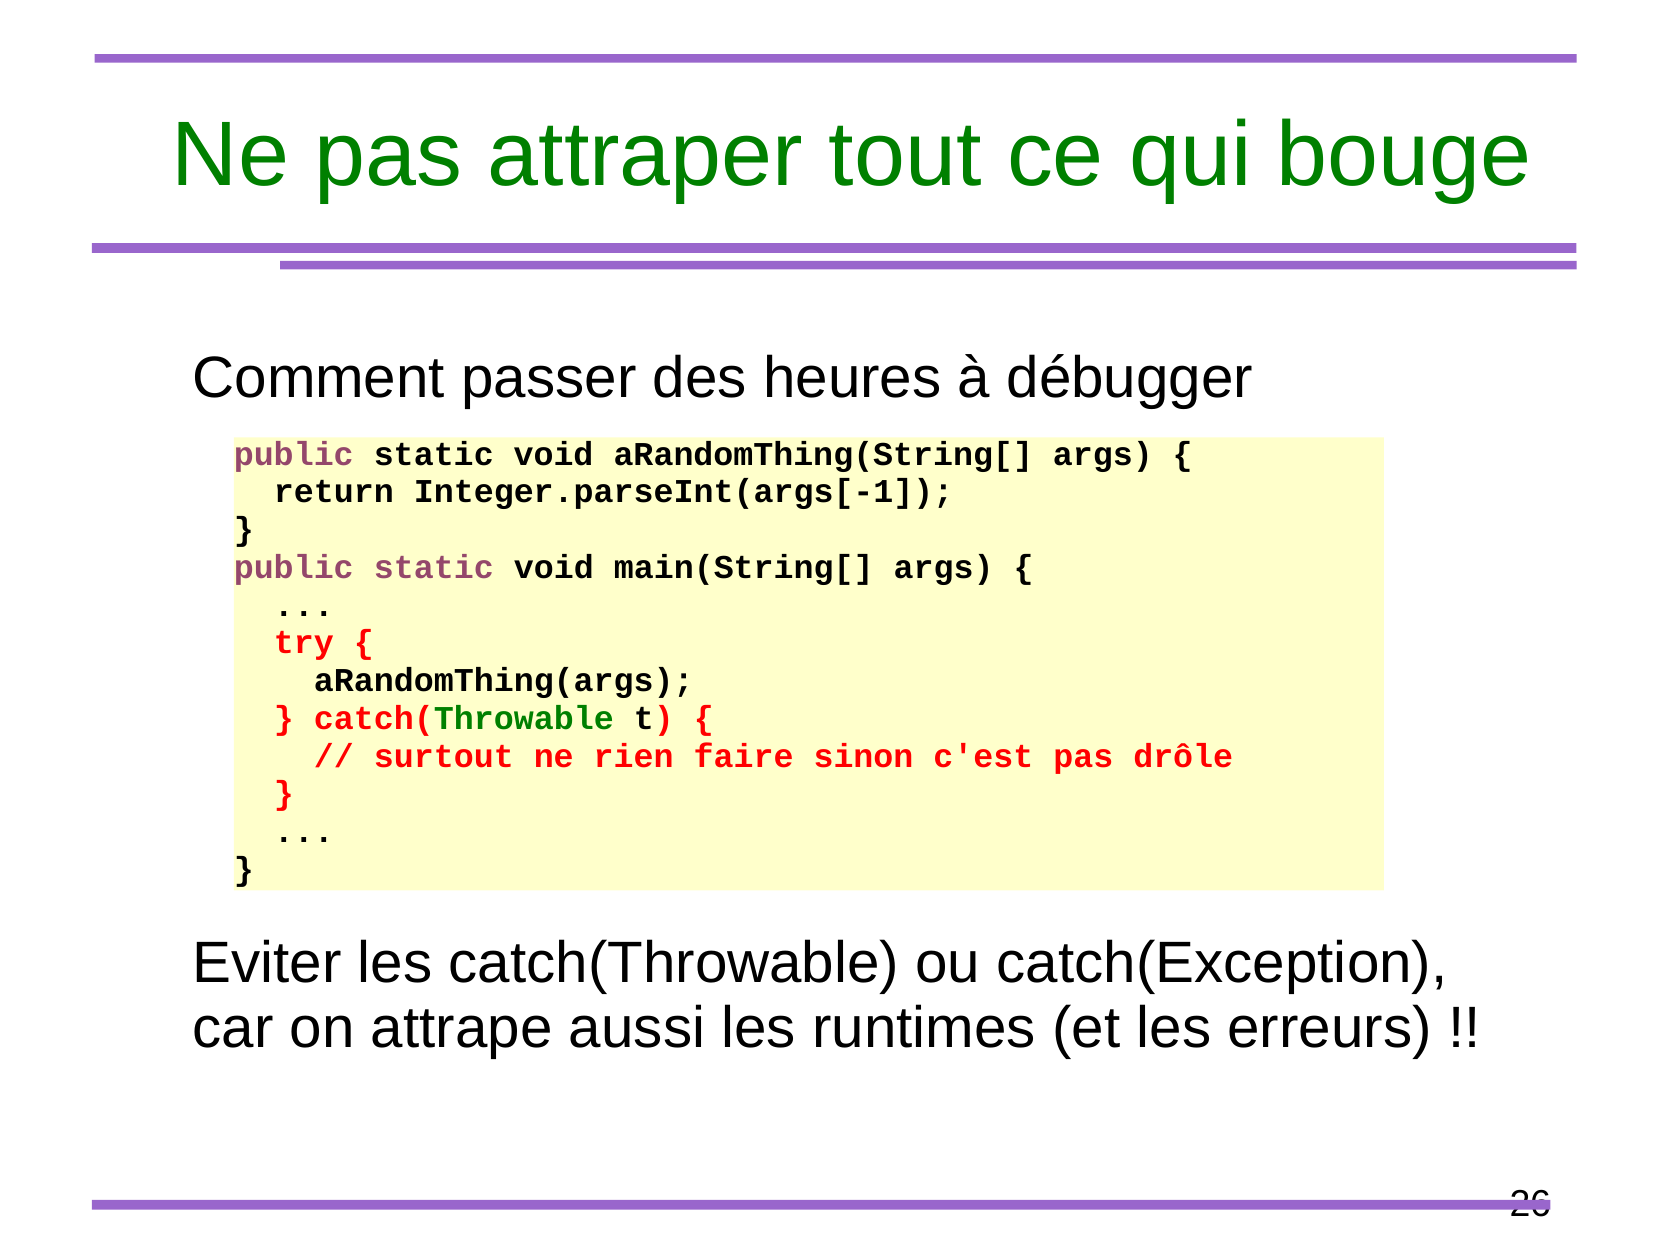

# Ne pas attraper tout ce qui bouge
Comment passer des heures à débugger
Eviter les catch(Throwable) ou catch(Exception),
car on attrape aussi les runtimes (et les erreurs) !!
public static void aRandomThing(String[] args) {
 return Integer.parseInt(args[-1]);
}
public static void main(String[] args) {
 ...
 try {
 aRandomThing(args);
 } catch(Throwable t) {
 // surtout ne rien faire sinon c'est pas drôle
 }
 ...
}